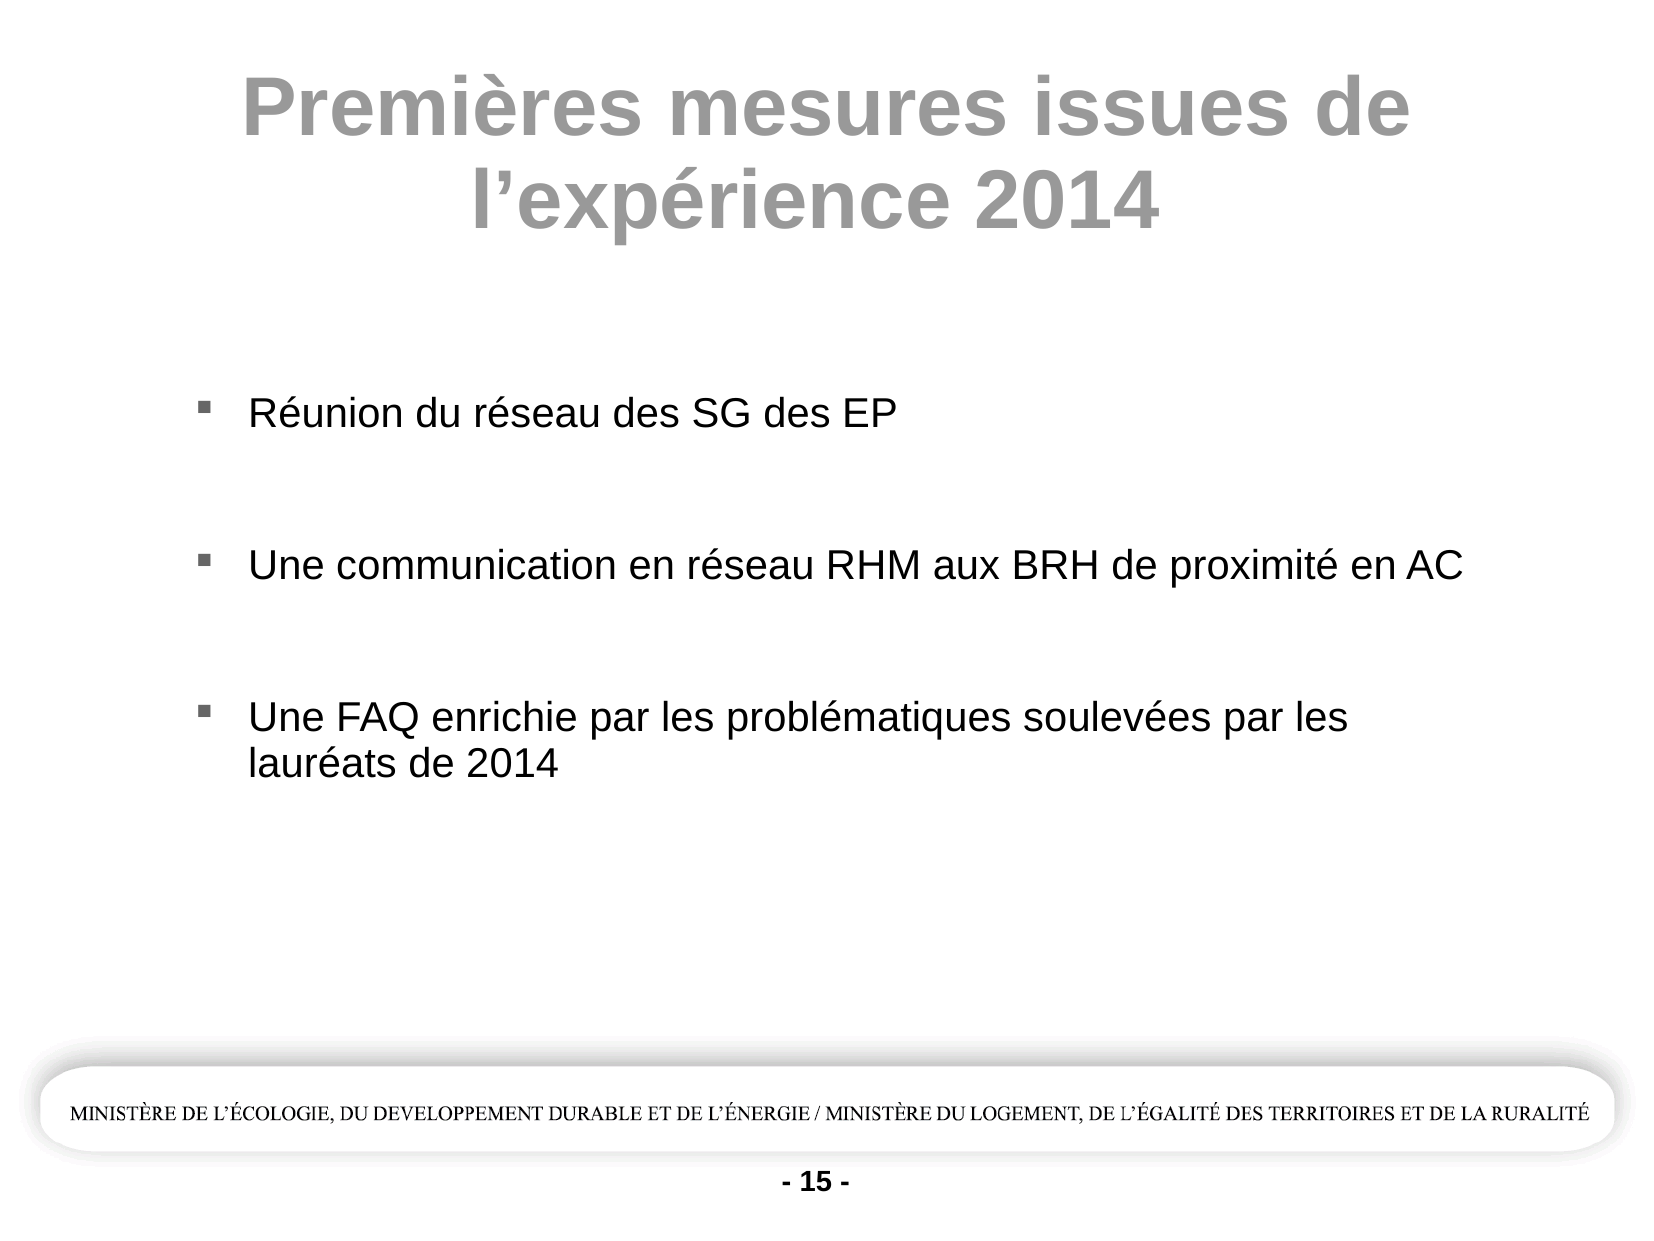

# Premières mesures issues de l’expérience 2014
Réunion du réseau des SG des EP
Une communication en réseau RHM aux BRH de proximité en AC
Une FAQ enrichie par les problématiques soulevées par les lauréats de 2014